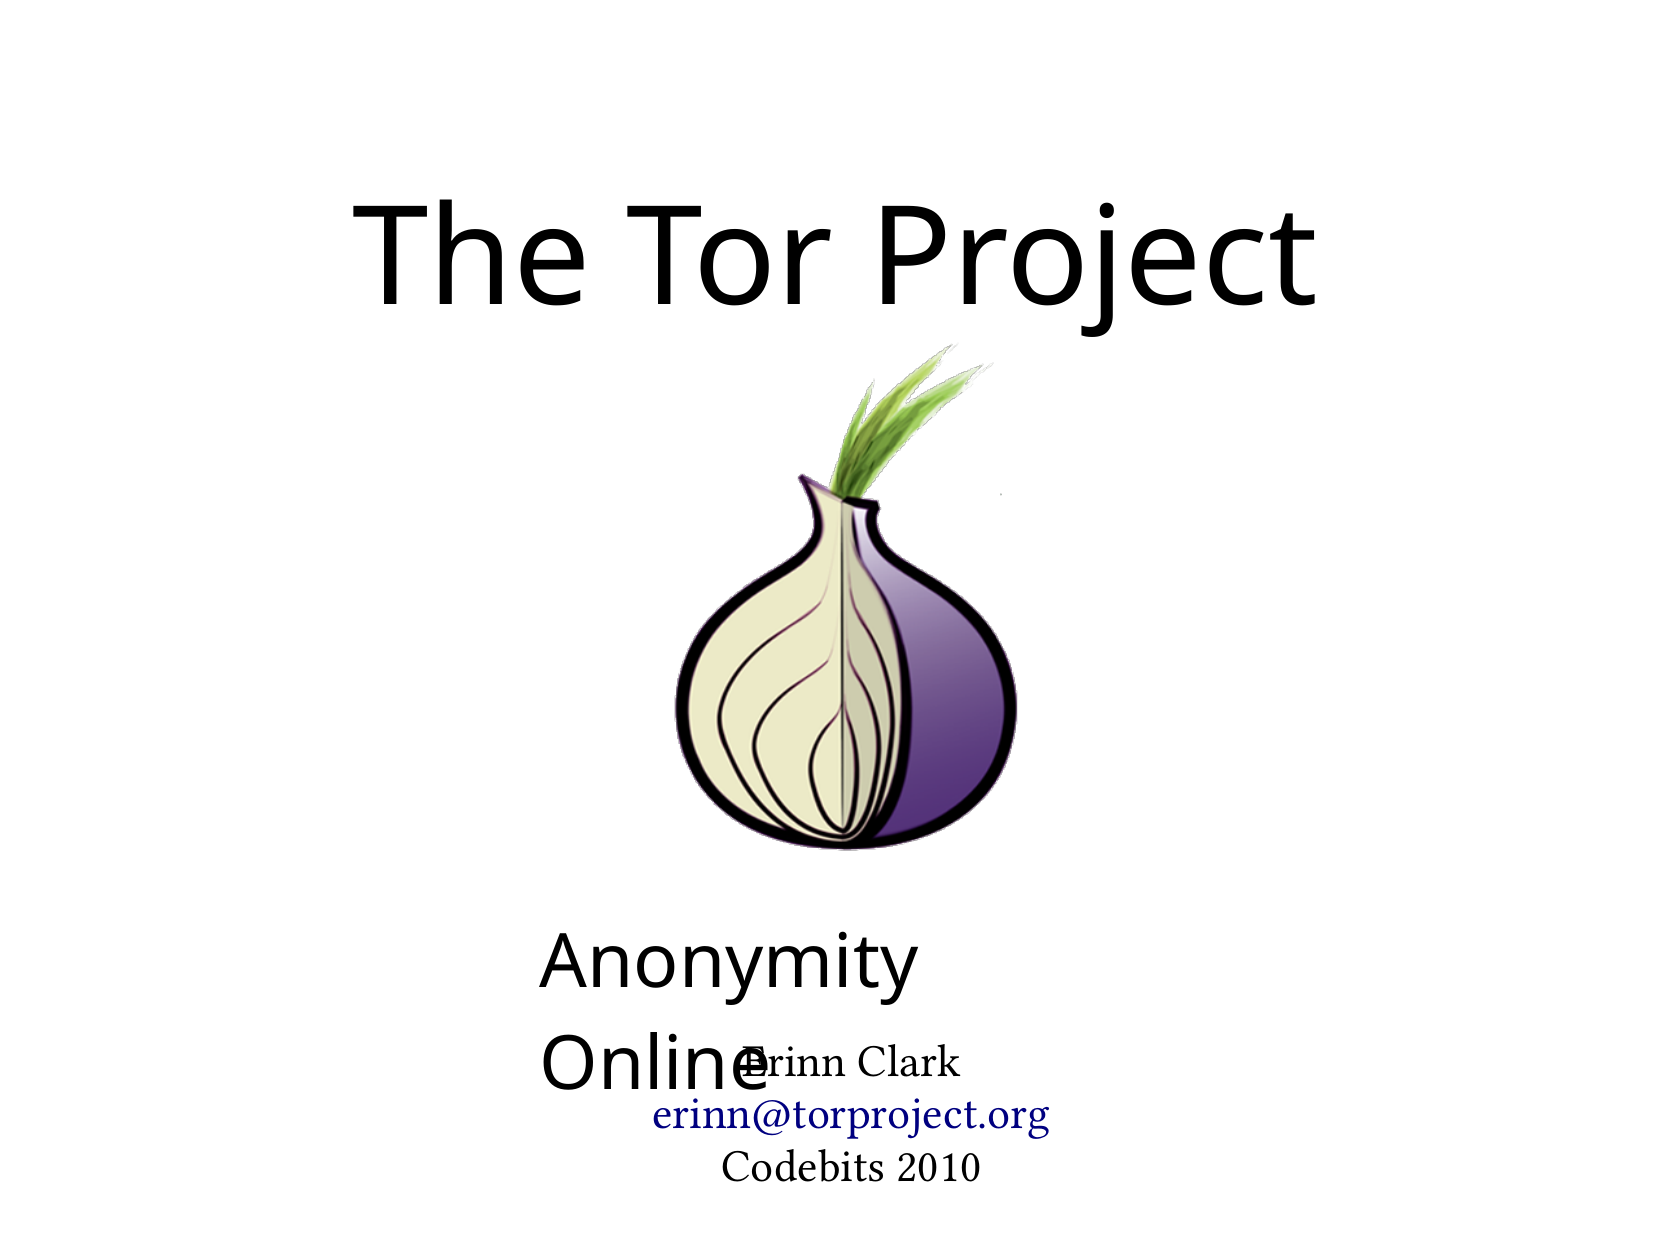

The Tor Project
Anonymity Online
Erinn Clark
erinn@torproject.org
Codebits 2010